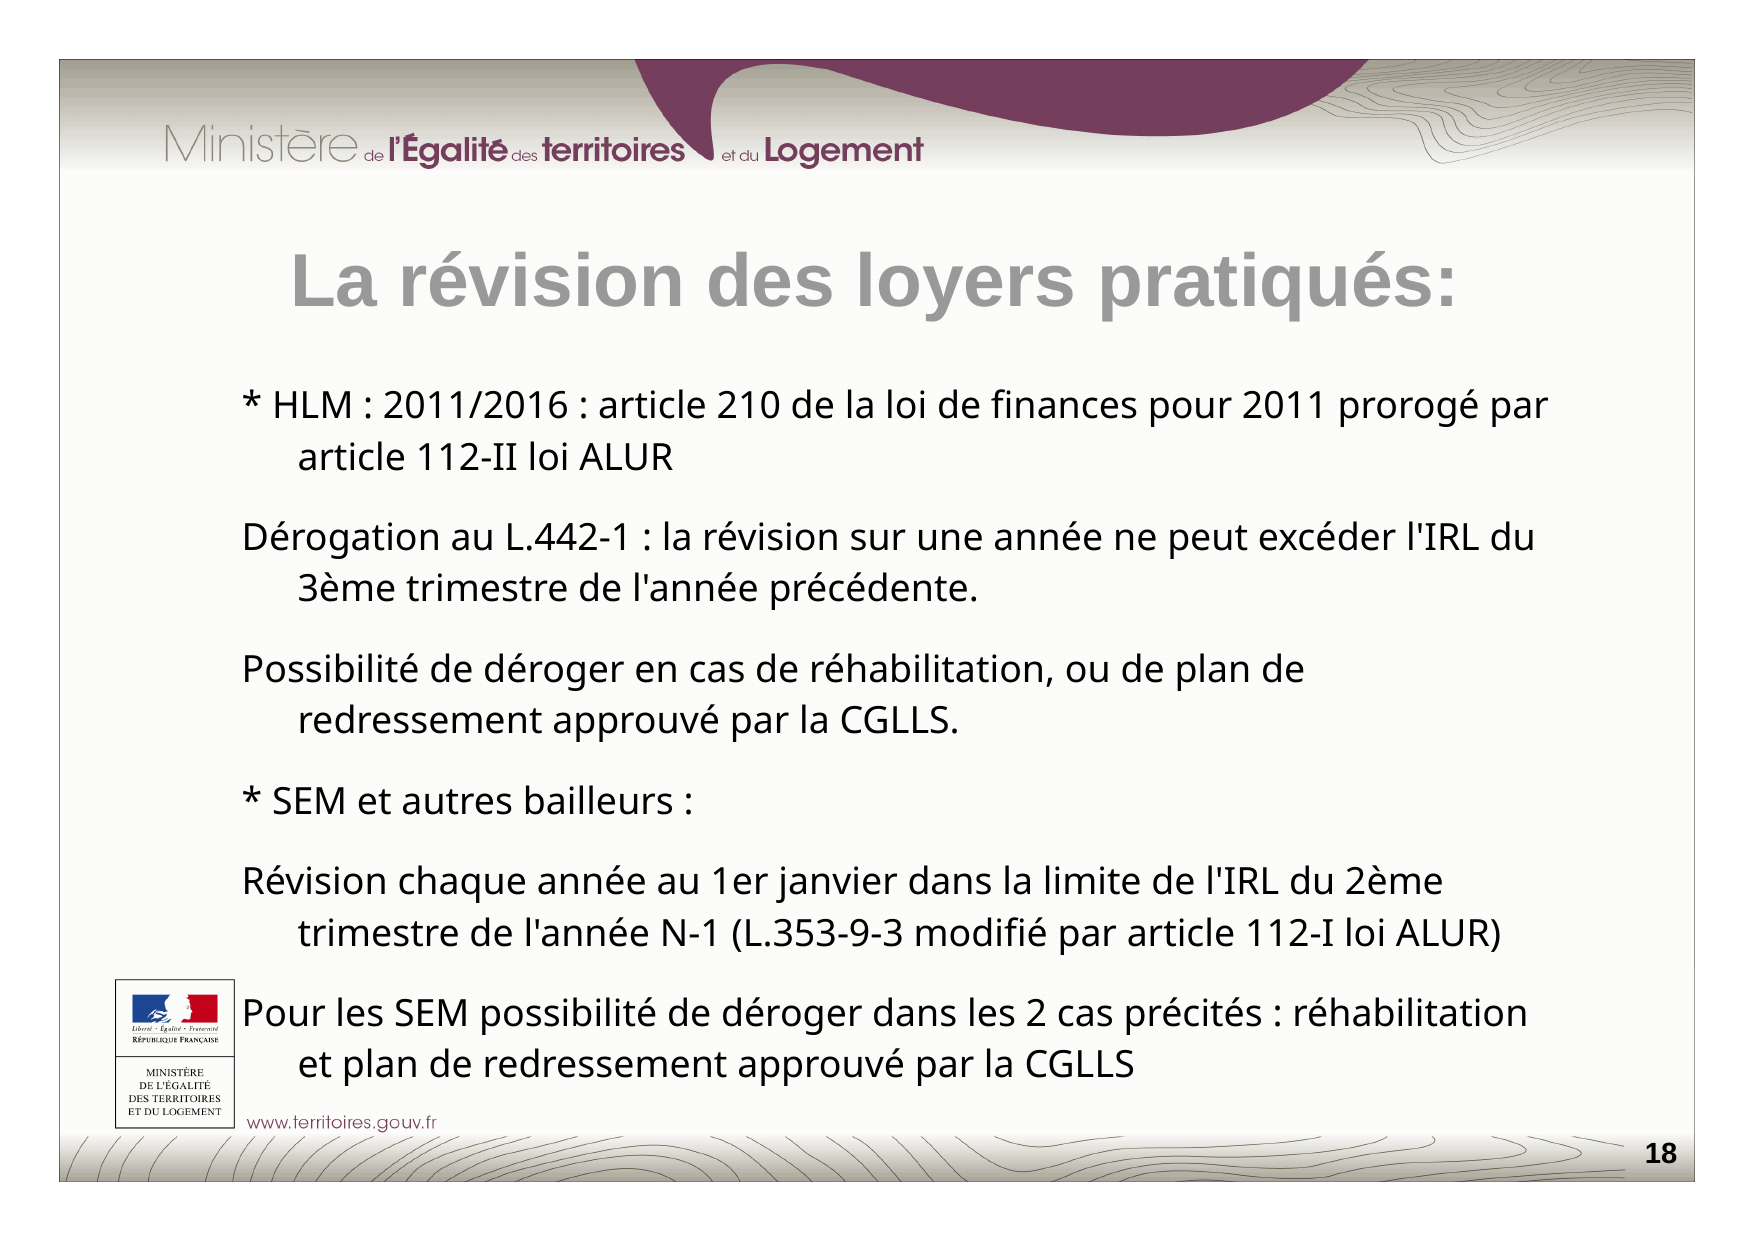

# La révision des loyers pratiqués:
* HLM : 2011/2016 : article 210 de la loi de finances pour 2011 prorogé par article 112-II loi ALUR
Dérogation au L.442-1 : la révision sur une année ne peut excéder l'IRL du 3ème trimestre de l'année précédente.
Possibilité de déroger en cas de réhabilitation, ou de plan de redressement approuvé par la CGLLS.
* SEM et autres bailleurs :
Révision chaque année au 1er janvier dans la limite de l'IRL du 2ème trimestre de l'année N-1 (L.353-9-3 modifié par article 112-I loi ALUR)
Pour les SEM possibilité de déroger dans les 2 cas précités : réhabilitation et plan de redressement approuvé par la CGLLS